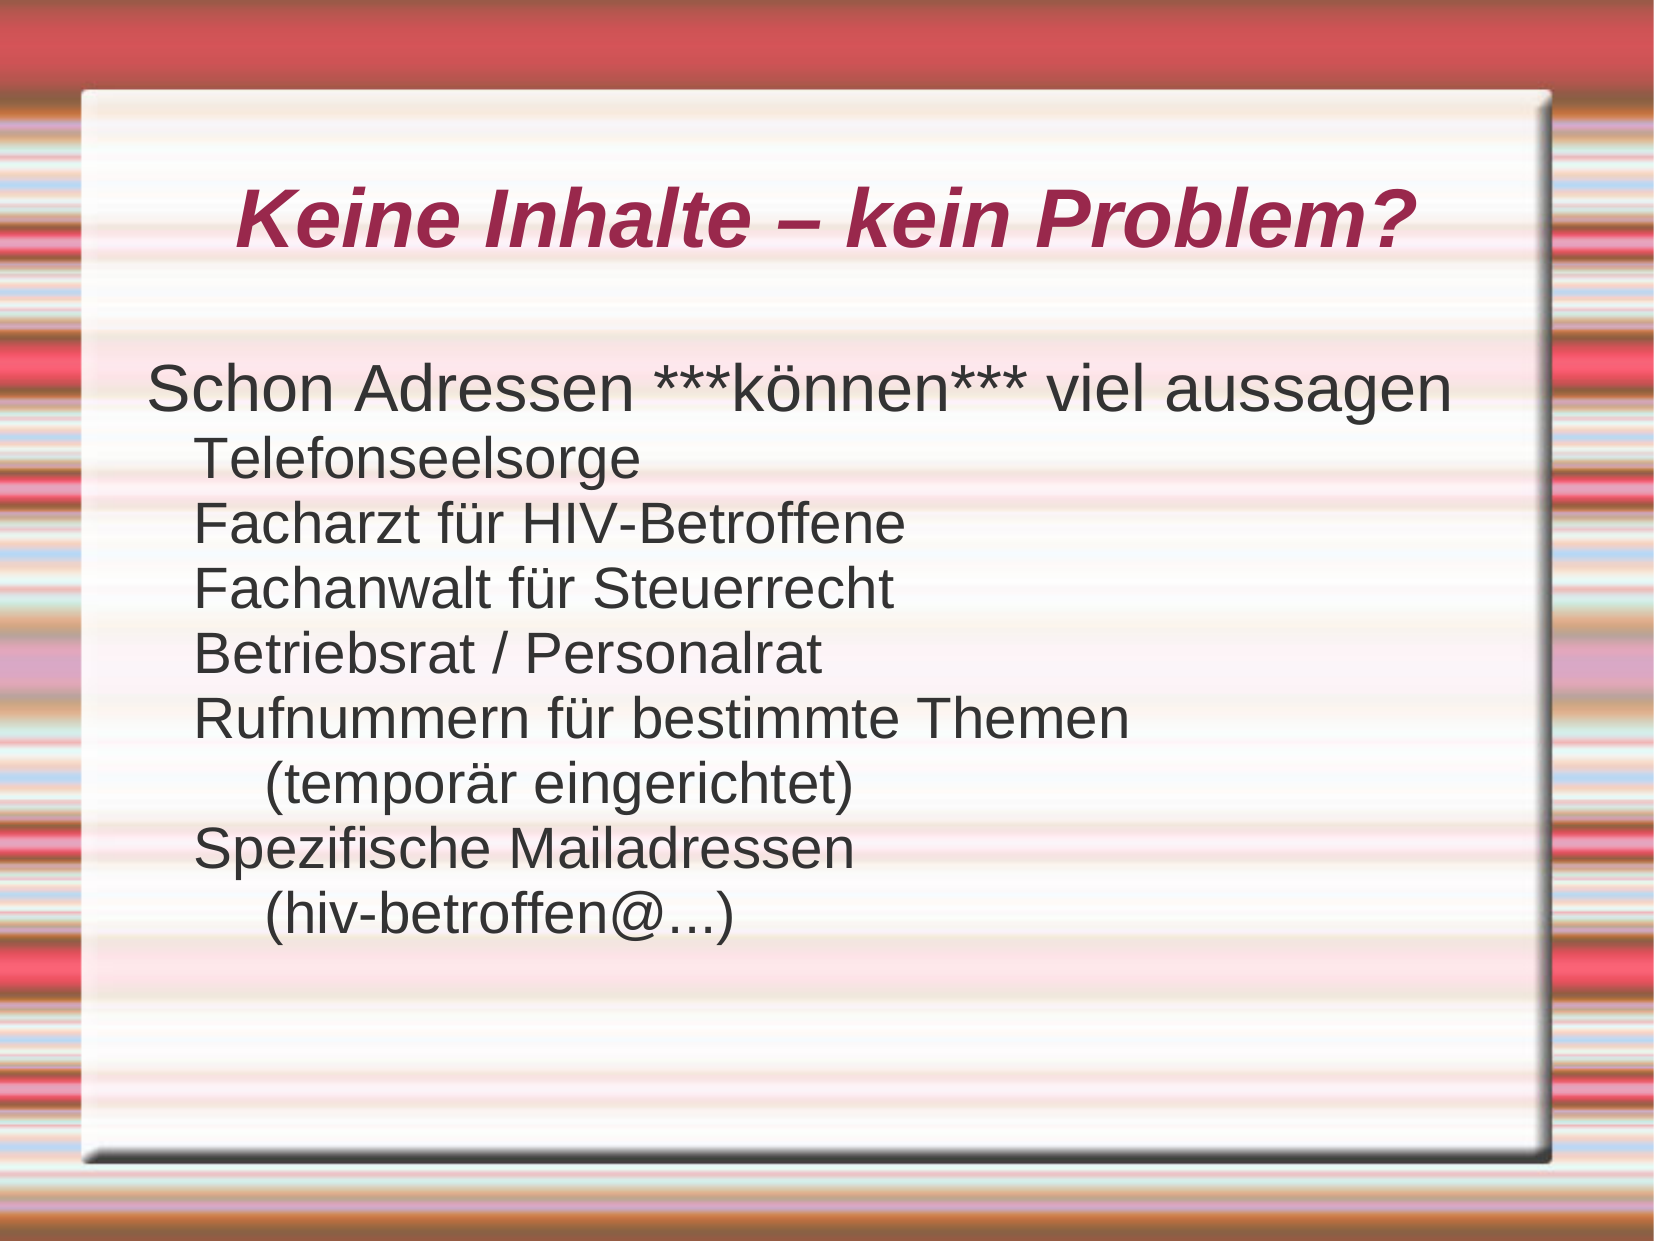

# Keine Inhalte – kein Problem?
Schon Adressen ***können*** viel aussagen
Telefonseelsorge
Facharzt für HIV-Betroffene
Fachanwalt für Steuerrecht
Betriebsrat / Personalrat
Rufnummern für bestimmte Themen
(temporär eingerichtet)
Spezifische Mailadressen
(hiv-betroffen@...)